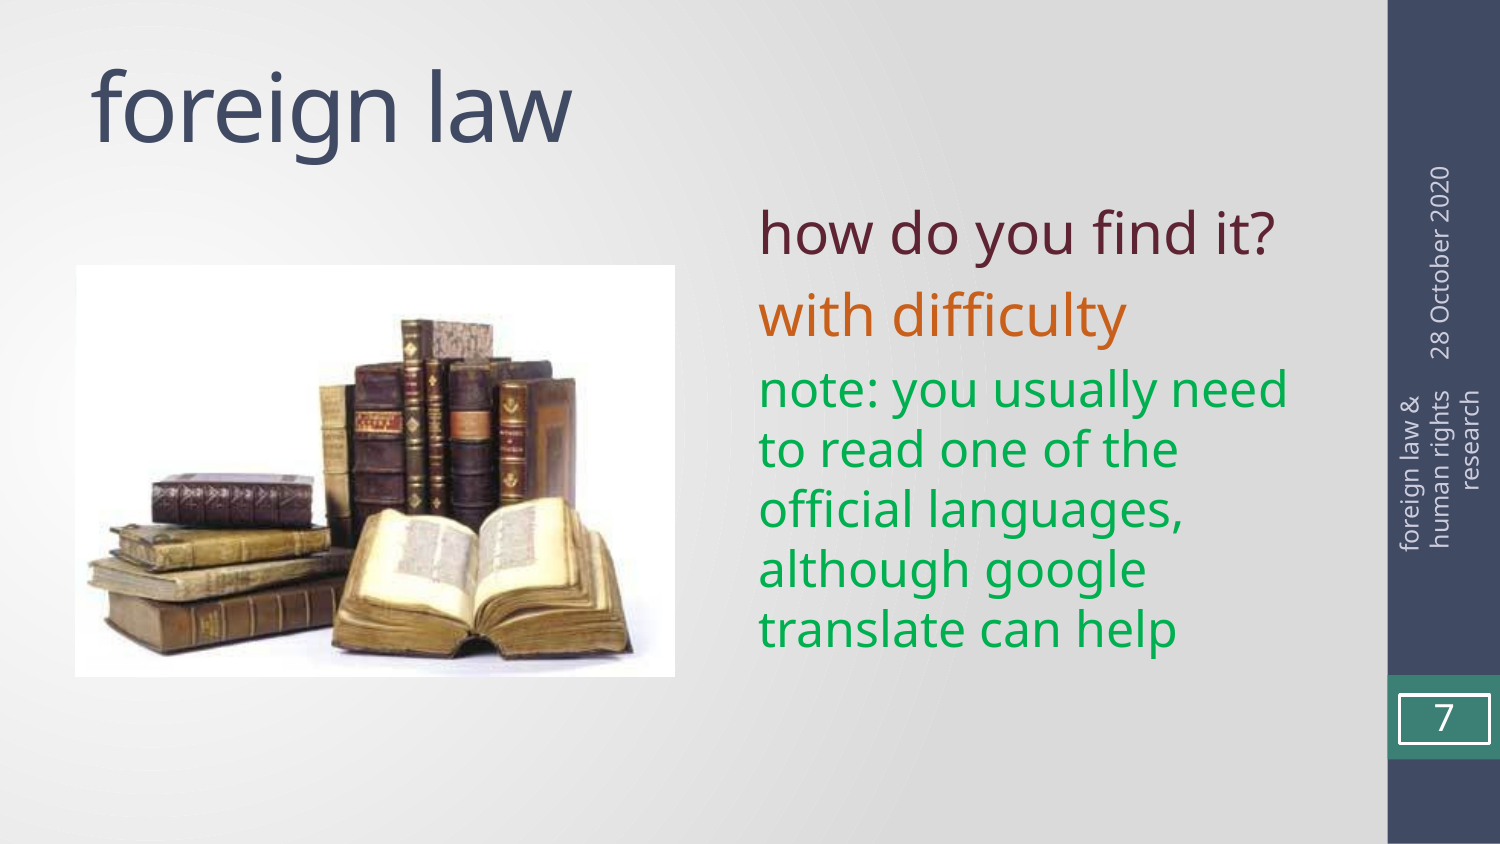

# foreign law
how do you find it?
with difficulty
note: you usually need to read one of the official languages, although google translate can help
28 October 2020
foreign law &
human rights research